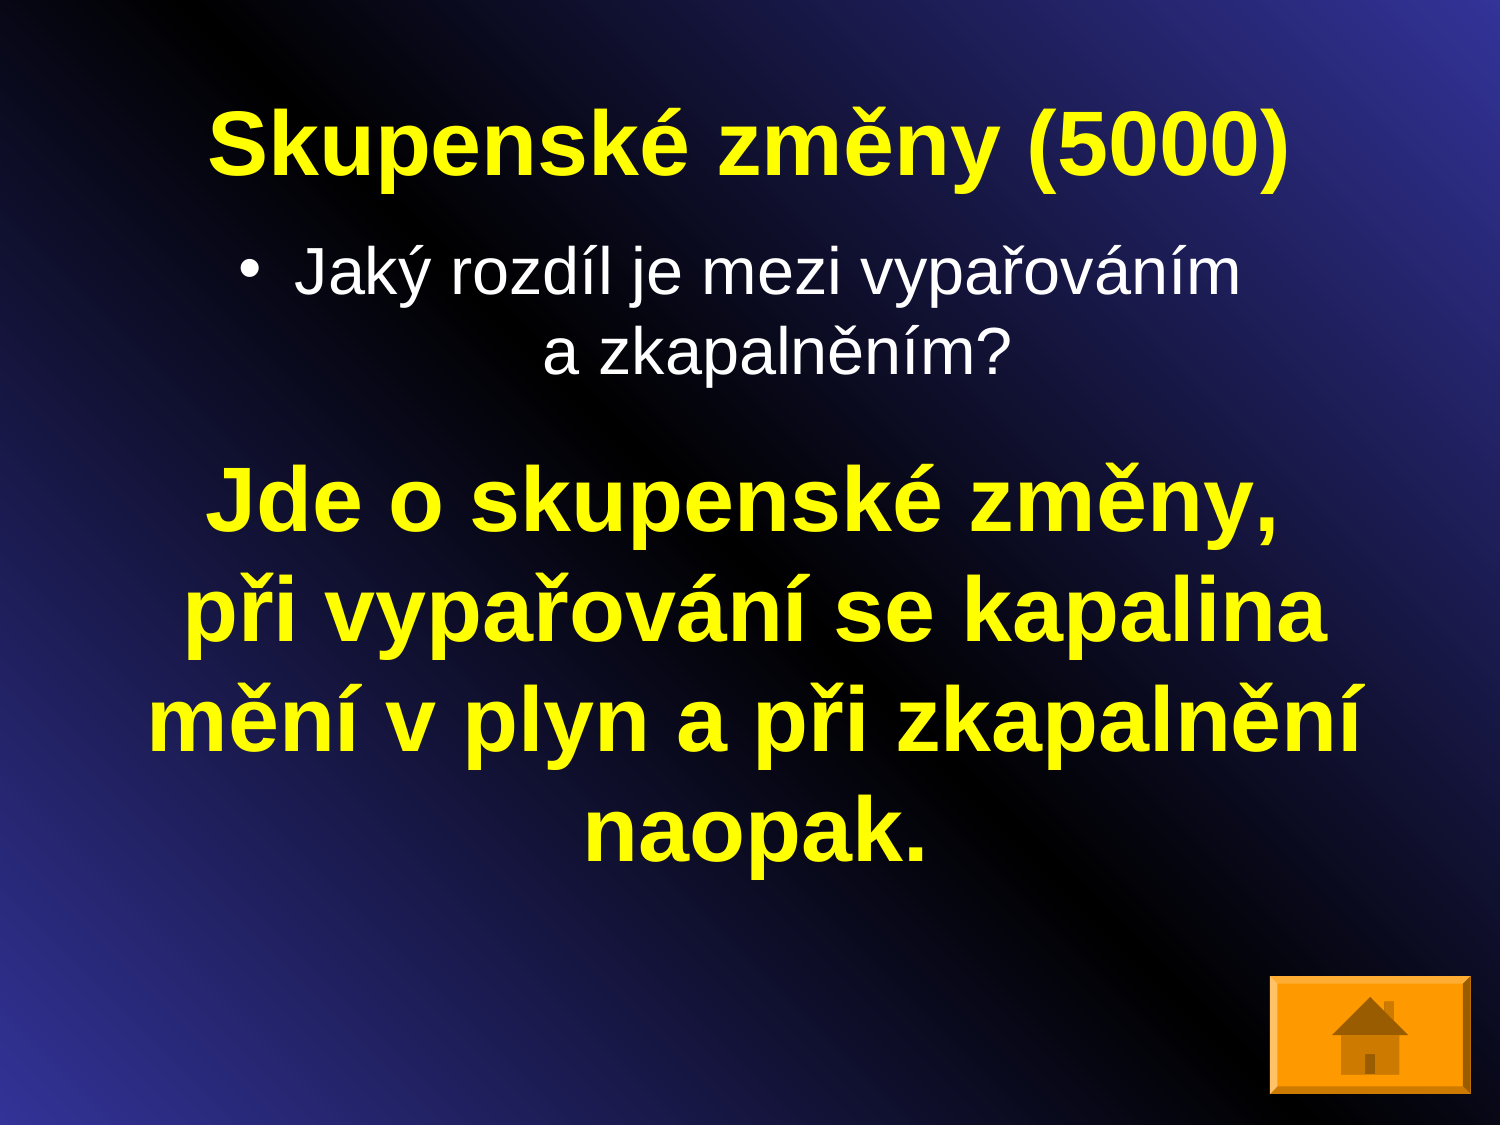

# Skupenské změny (5000)
Jaký rozdíl je mezi vypařováním
a zkapalněním?
Jde o skupenské změny,
při vypařování se kapalina mění v plyn a při zkapalnění naopak.